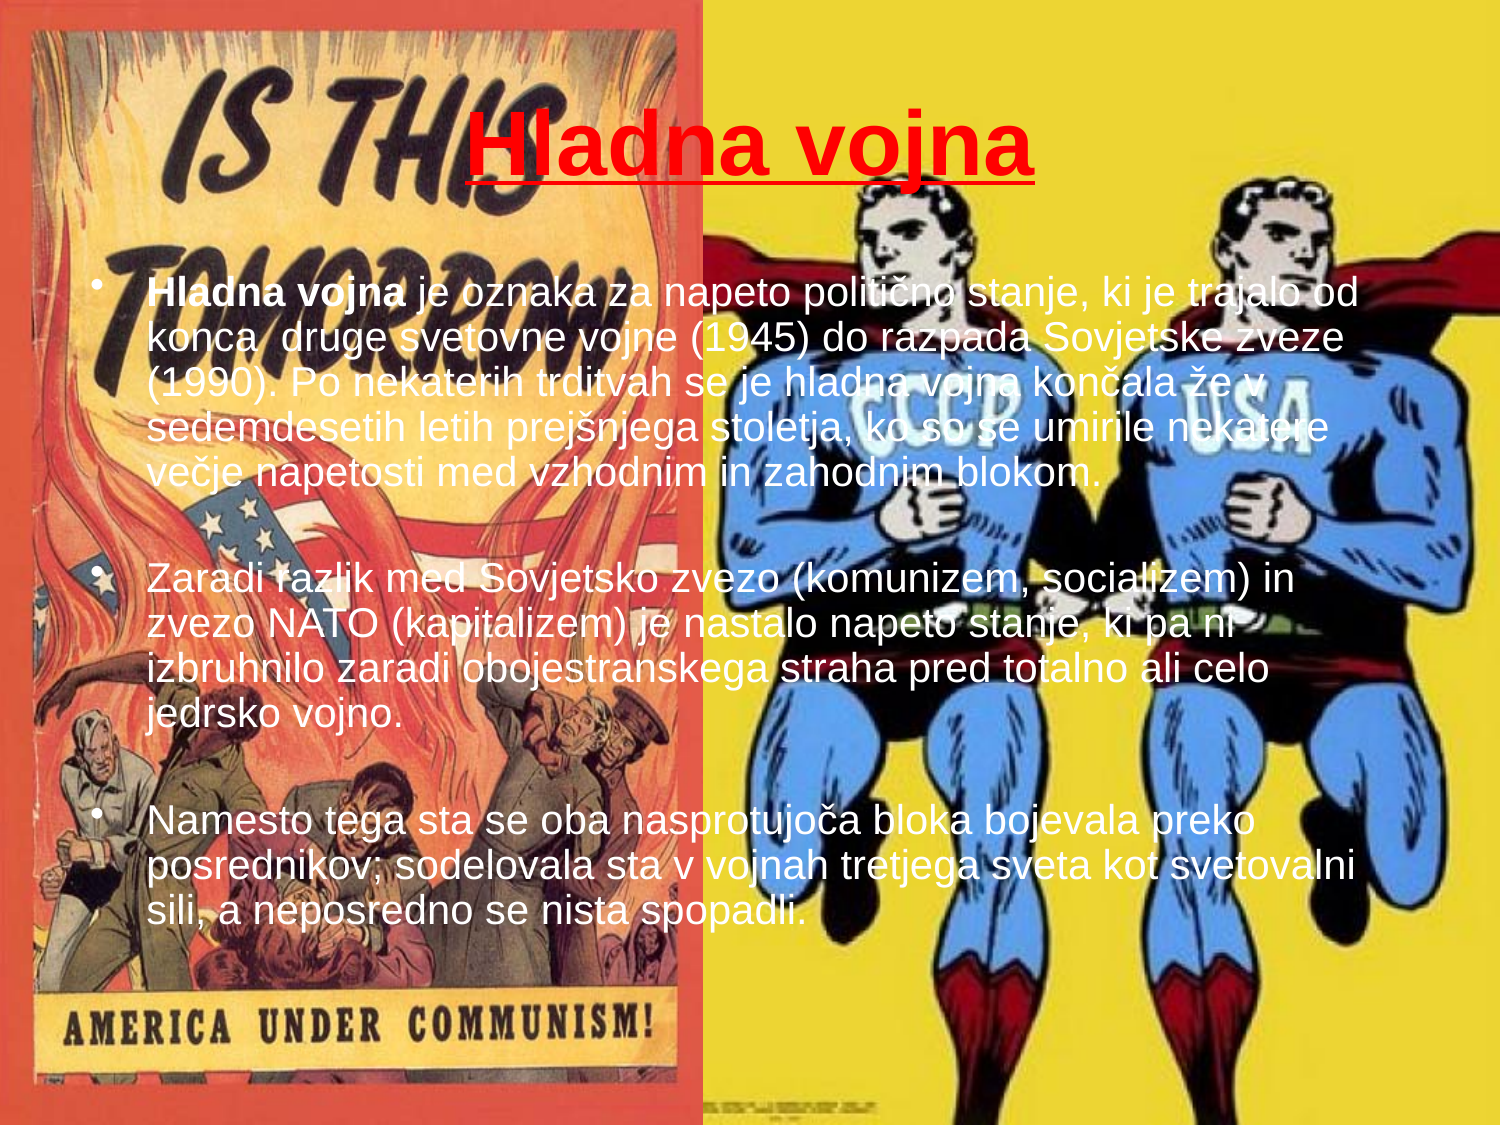

# Hladna vojna
Hladna vojna je oznaka za napeto politično stanje, ki je trajalo od konca druge svetovne vojne (1945) do razpada Sovjetske zveze (1990). Po nekaterih trditvah se je hladna vojna končala že v sedemdesetih letih prejšnjega stoletja, ko so se umirile nekatere večje napetosti med vzhodnim in zahodnim blokom.
Zaradi razlik med Sovjetsko zvezo (komunizem, socializem) in zvezo NATO (kapitalizem) je nastalo napeto stanje, ki pa ni izbruhnilo zaradi obojestranskega straha pred totalno ali celo jedrsko vojno.
Namesto tega sta se oba nasprotujoča bloka bojevala preko posrednikov; sodelovala sta v vojnah tretjega sveta kot svetovalni sili, a neposredno se nista spopadli.